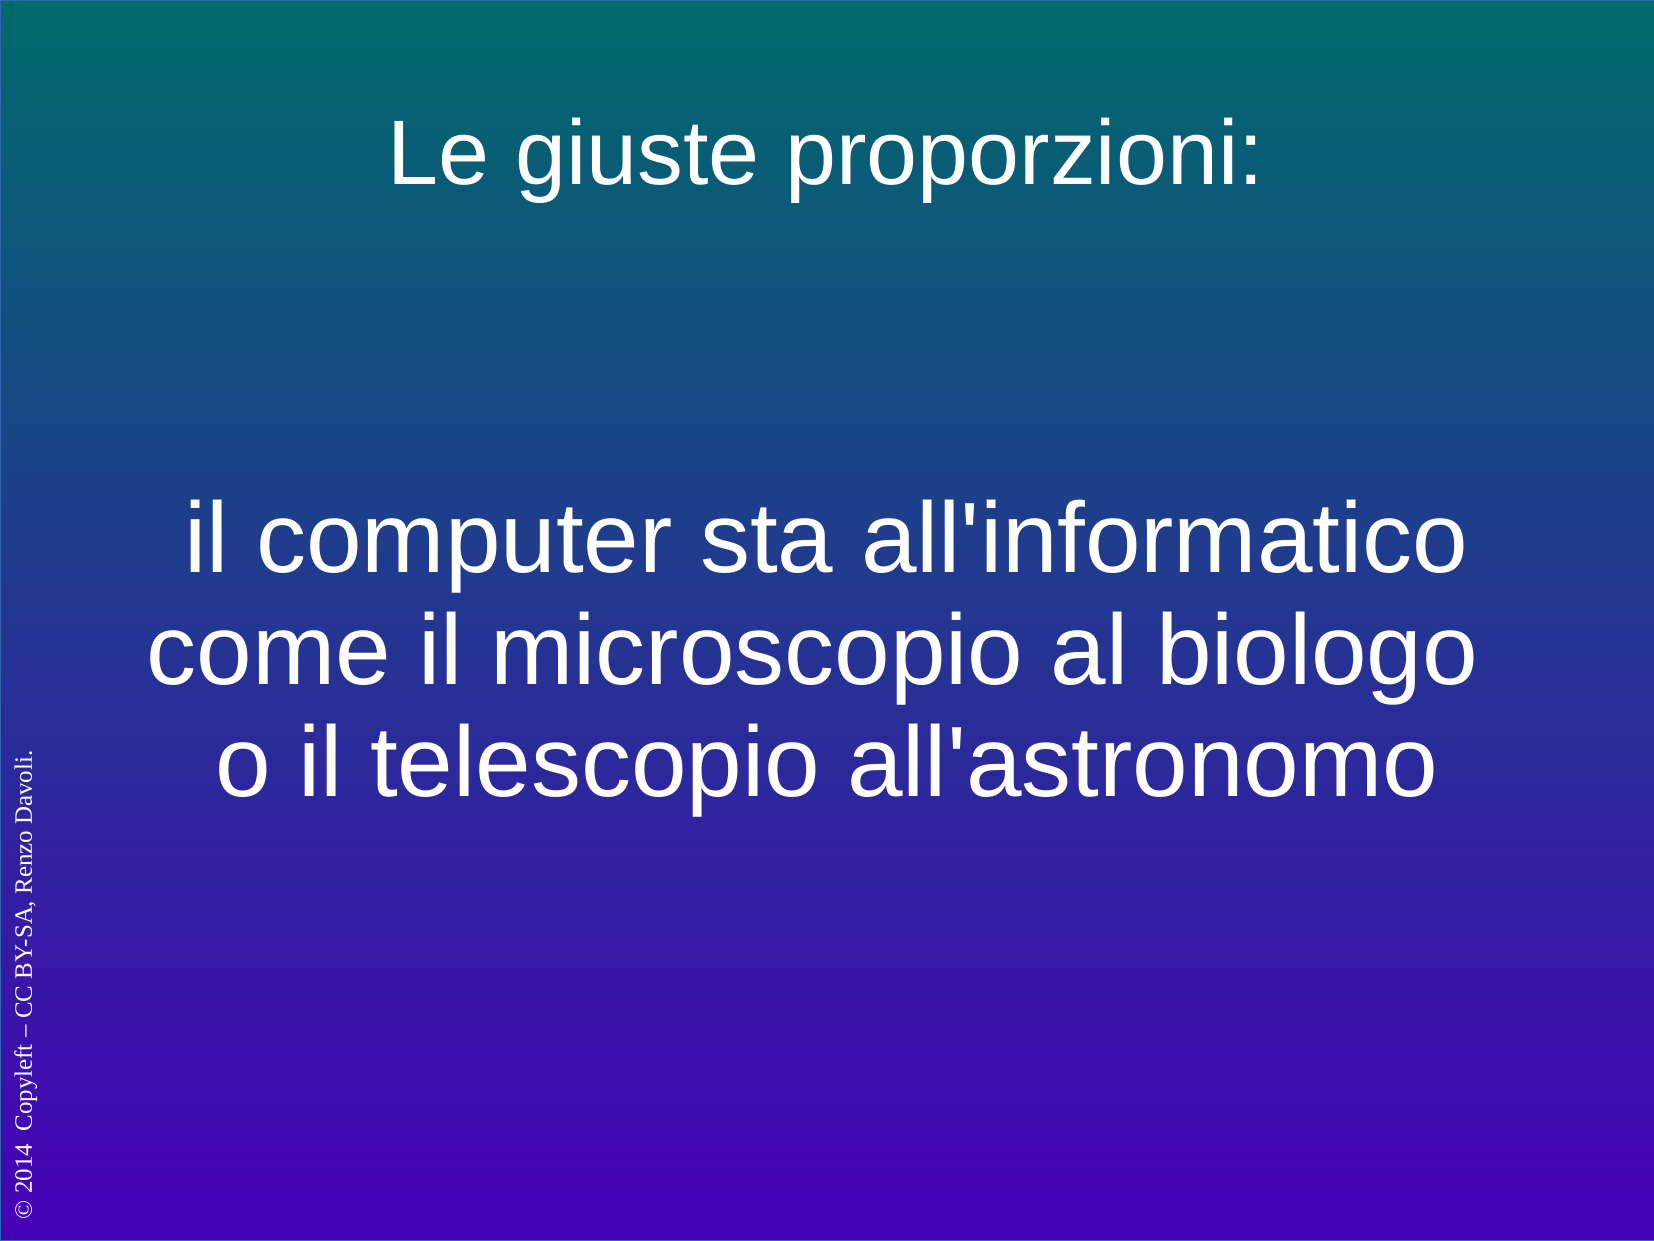

# Le giuste proporzioni:
il computer sta all'informatico
come il microscopio al biologo
o il telescopio all'astronomo